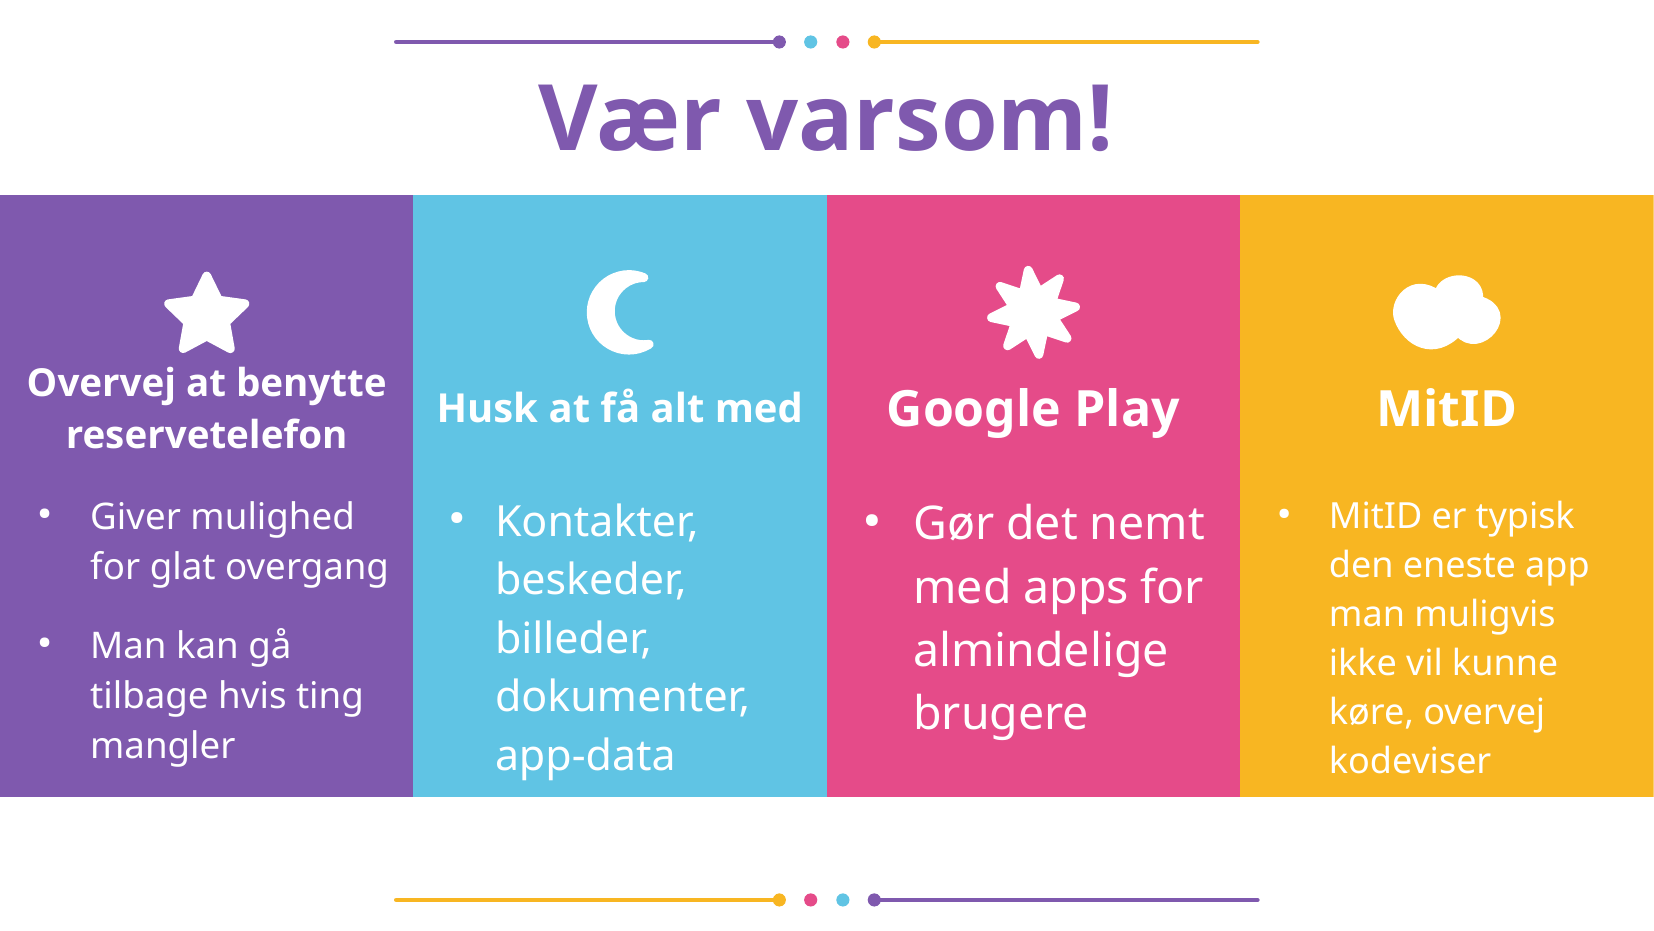

# Vær varsom!
Overvej at benytte reservetelefon
Husk at få alt med
Google Play
MitID
Giver mulighed for glat overgang
Man kan gå tilbage hvis ting mangler
Kontakter, beskeder, billeder, dokumenter, app-data
Gør det nemt med apps for almindelige brugere
MitID er typisk den eneste app man muligvis ikke vil kunne køre, overvej kodeviser